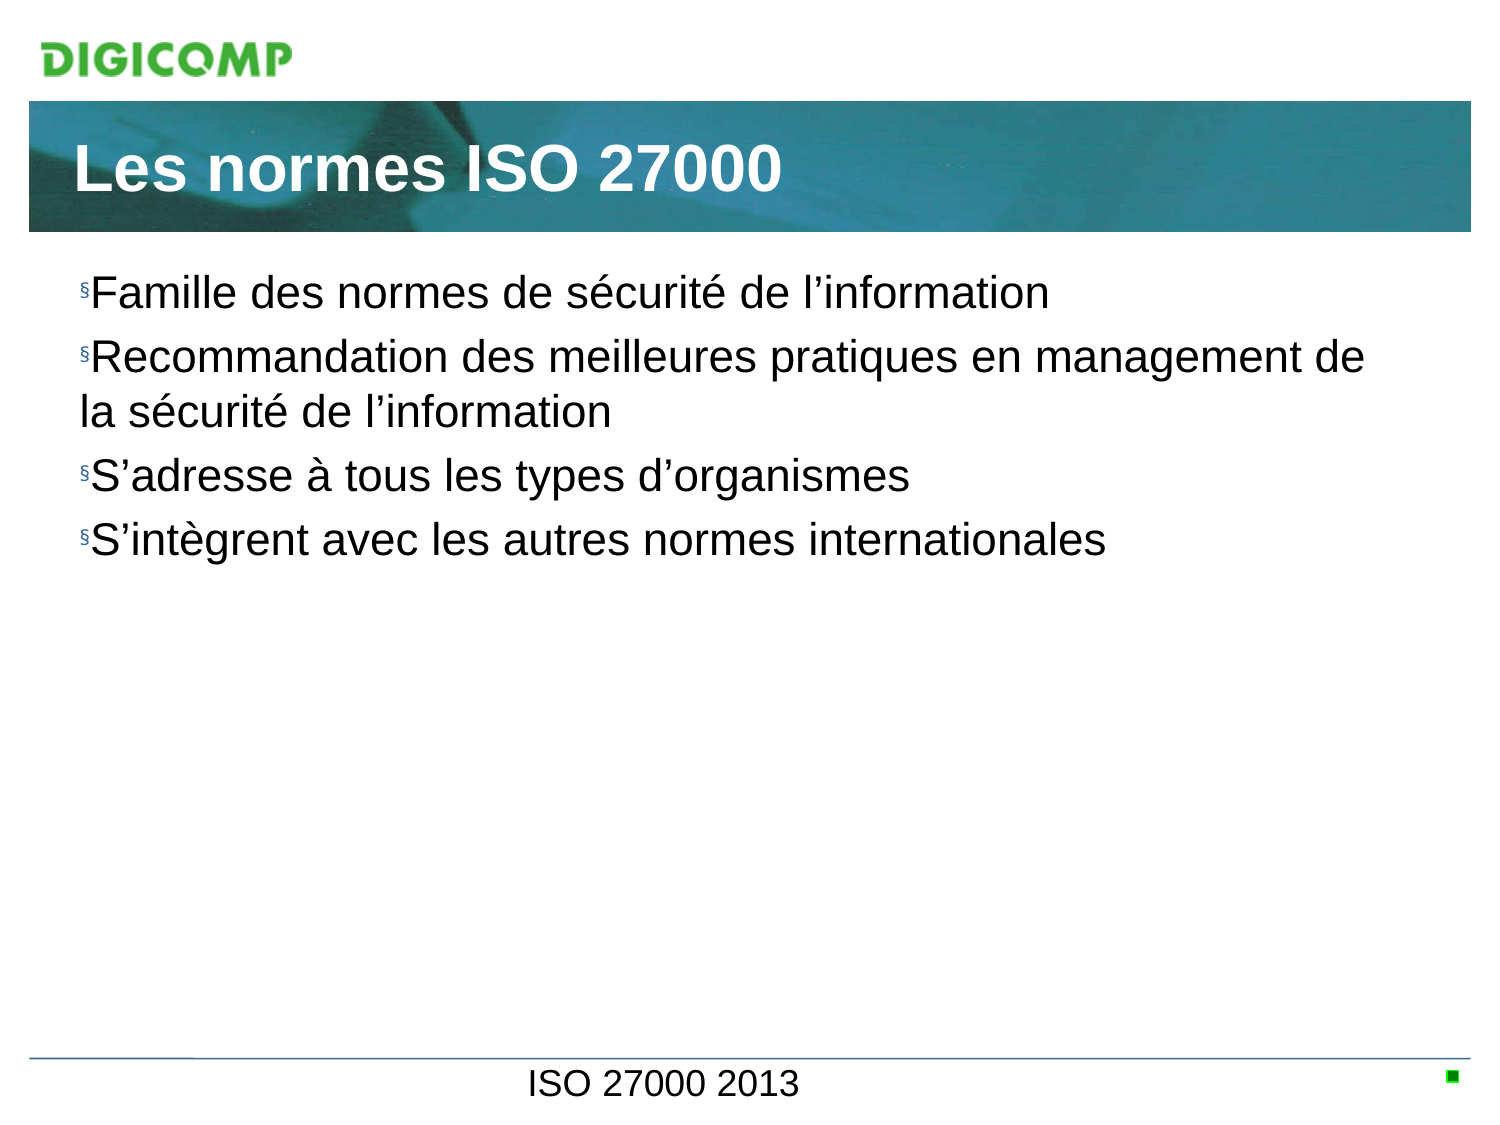

# Les normes ISO 27000
Famille des normes de sécurité de l’information
Recommandation des meilleures pratiques en management de la sécurité de l’information
S’adresse à tous les types d’organismes
S’intègrent avec les autres normes internationales
ISO 27000 2013